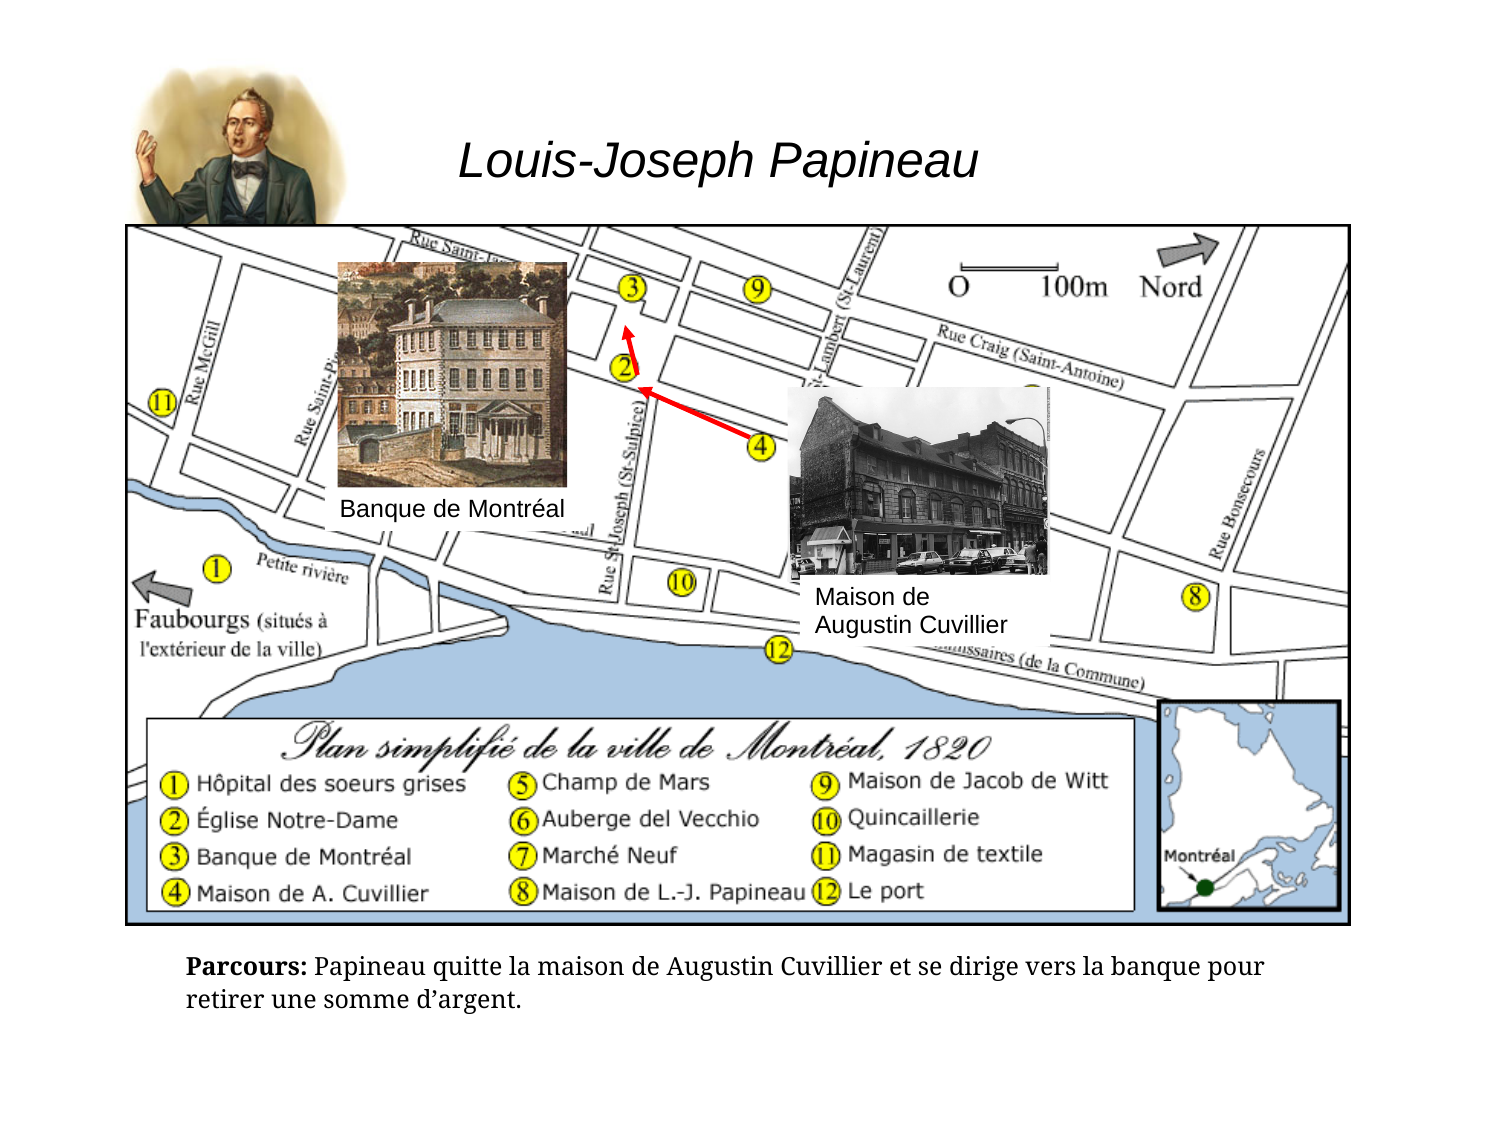

Louis-Joseph Papineau
Banque de Montréal
Maison de Augustin Cuvillier
Parcours: Papineau quitte la maison de Augustin Cuvillier et se dirige vers la banque pour retirer une somme d’argent.